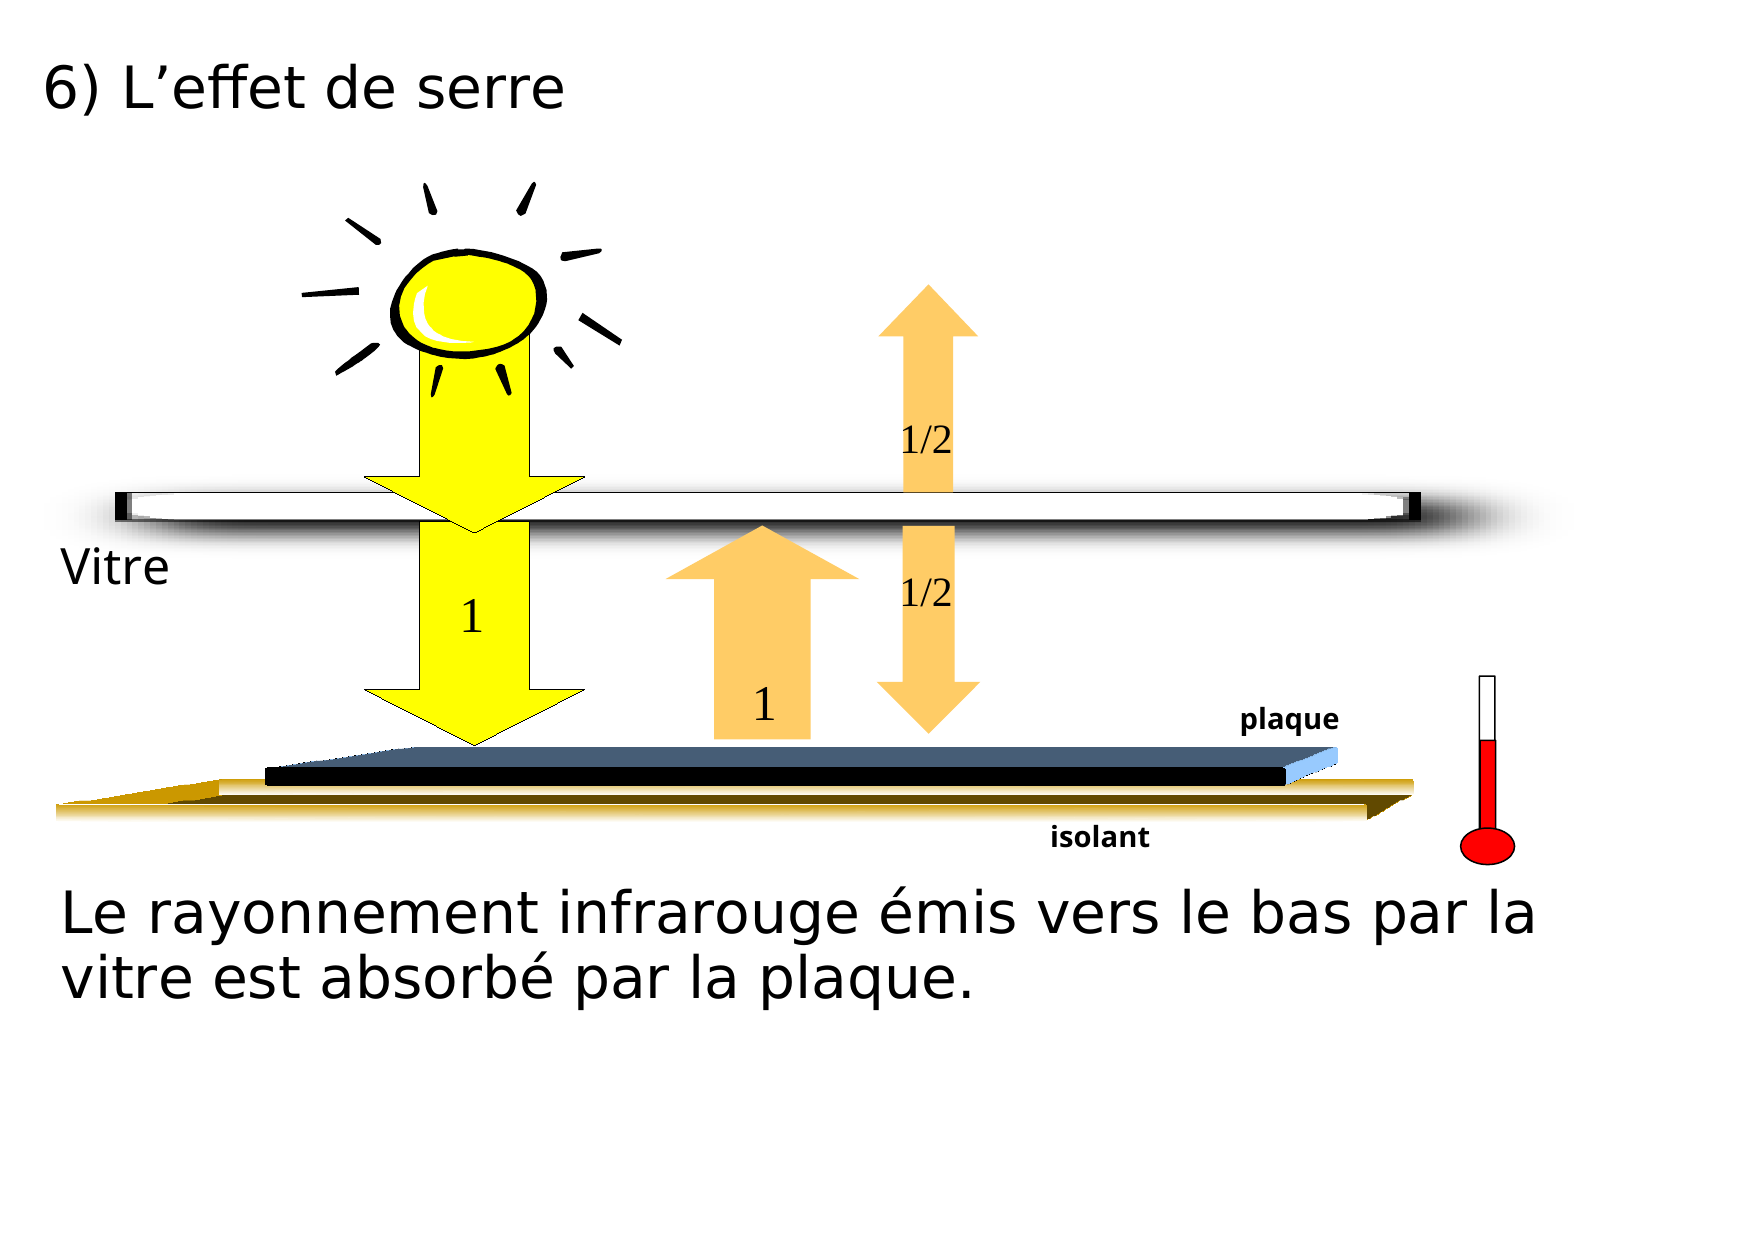

6) L’effet de serre
1
1/2
Vitre
1/2
1
plaque
isolant
Le rayonnement infrarouge émis vers le bas par la vitre est absorbé par la plaque.